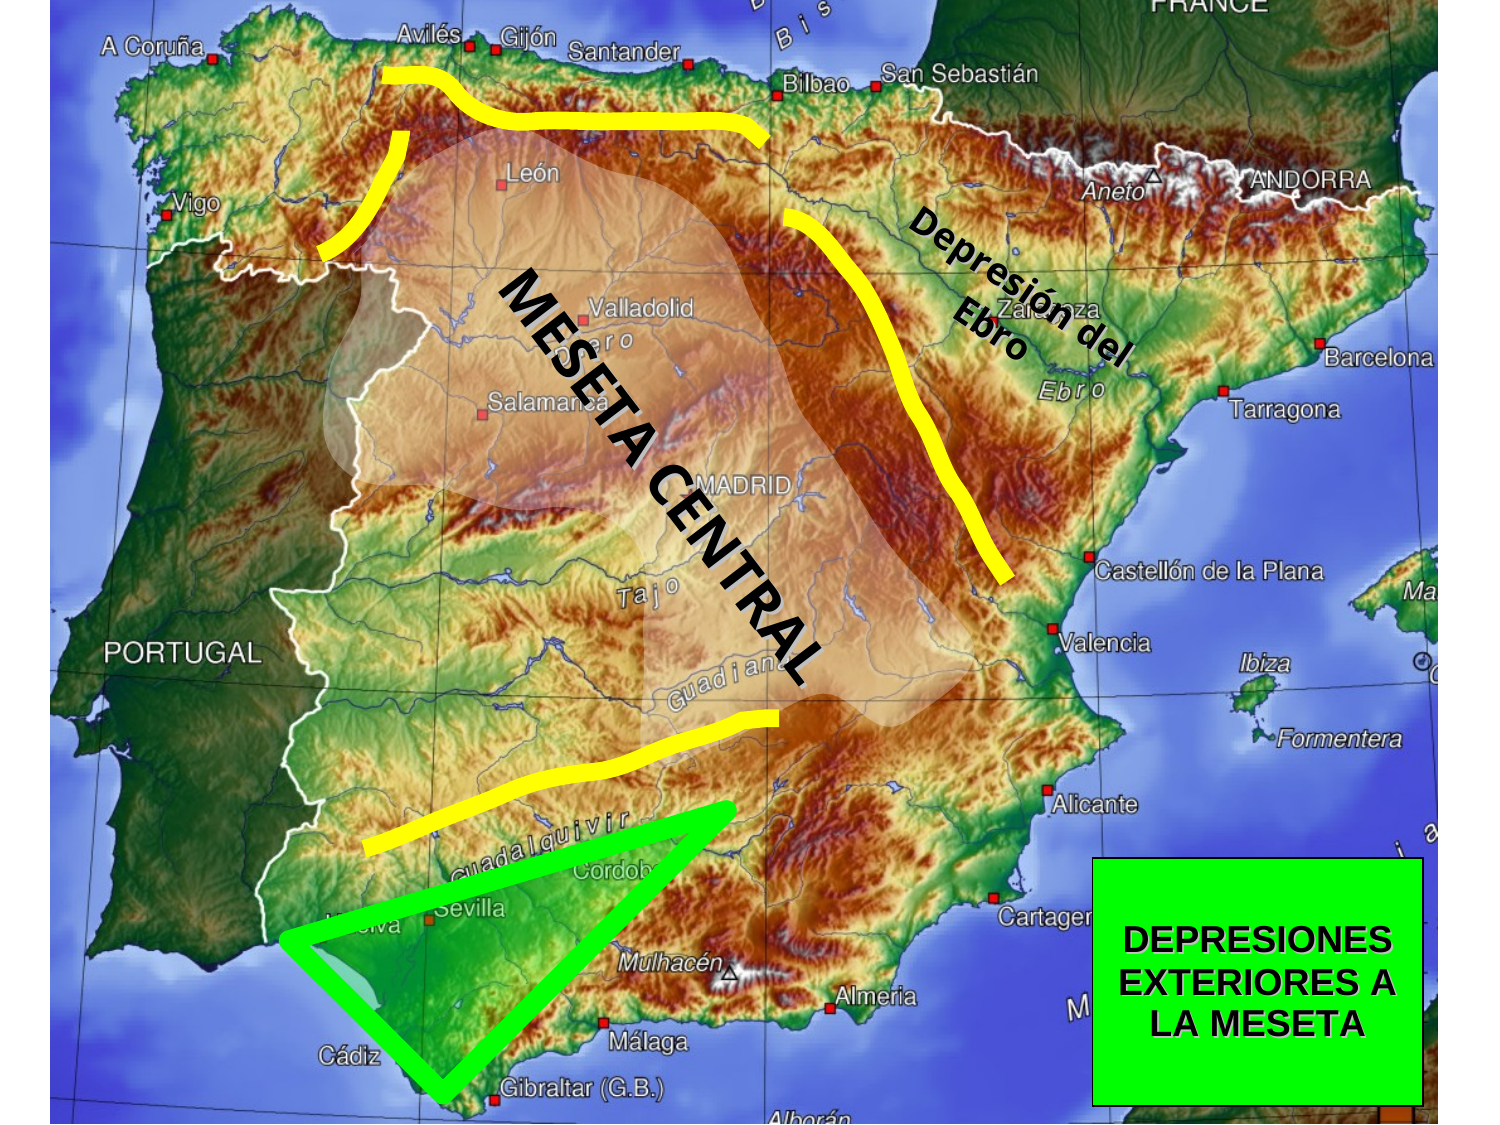

Depresión del Ebro
MESETA CENTRAL
DEPRESIONES EXTERIORES A LA MESETA